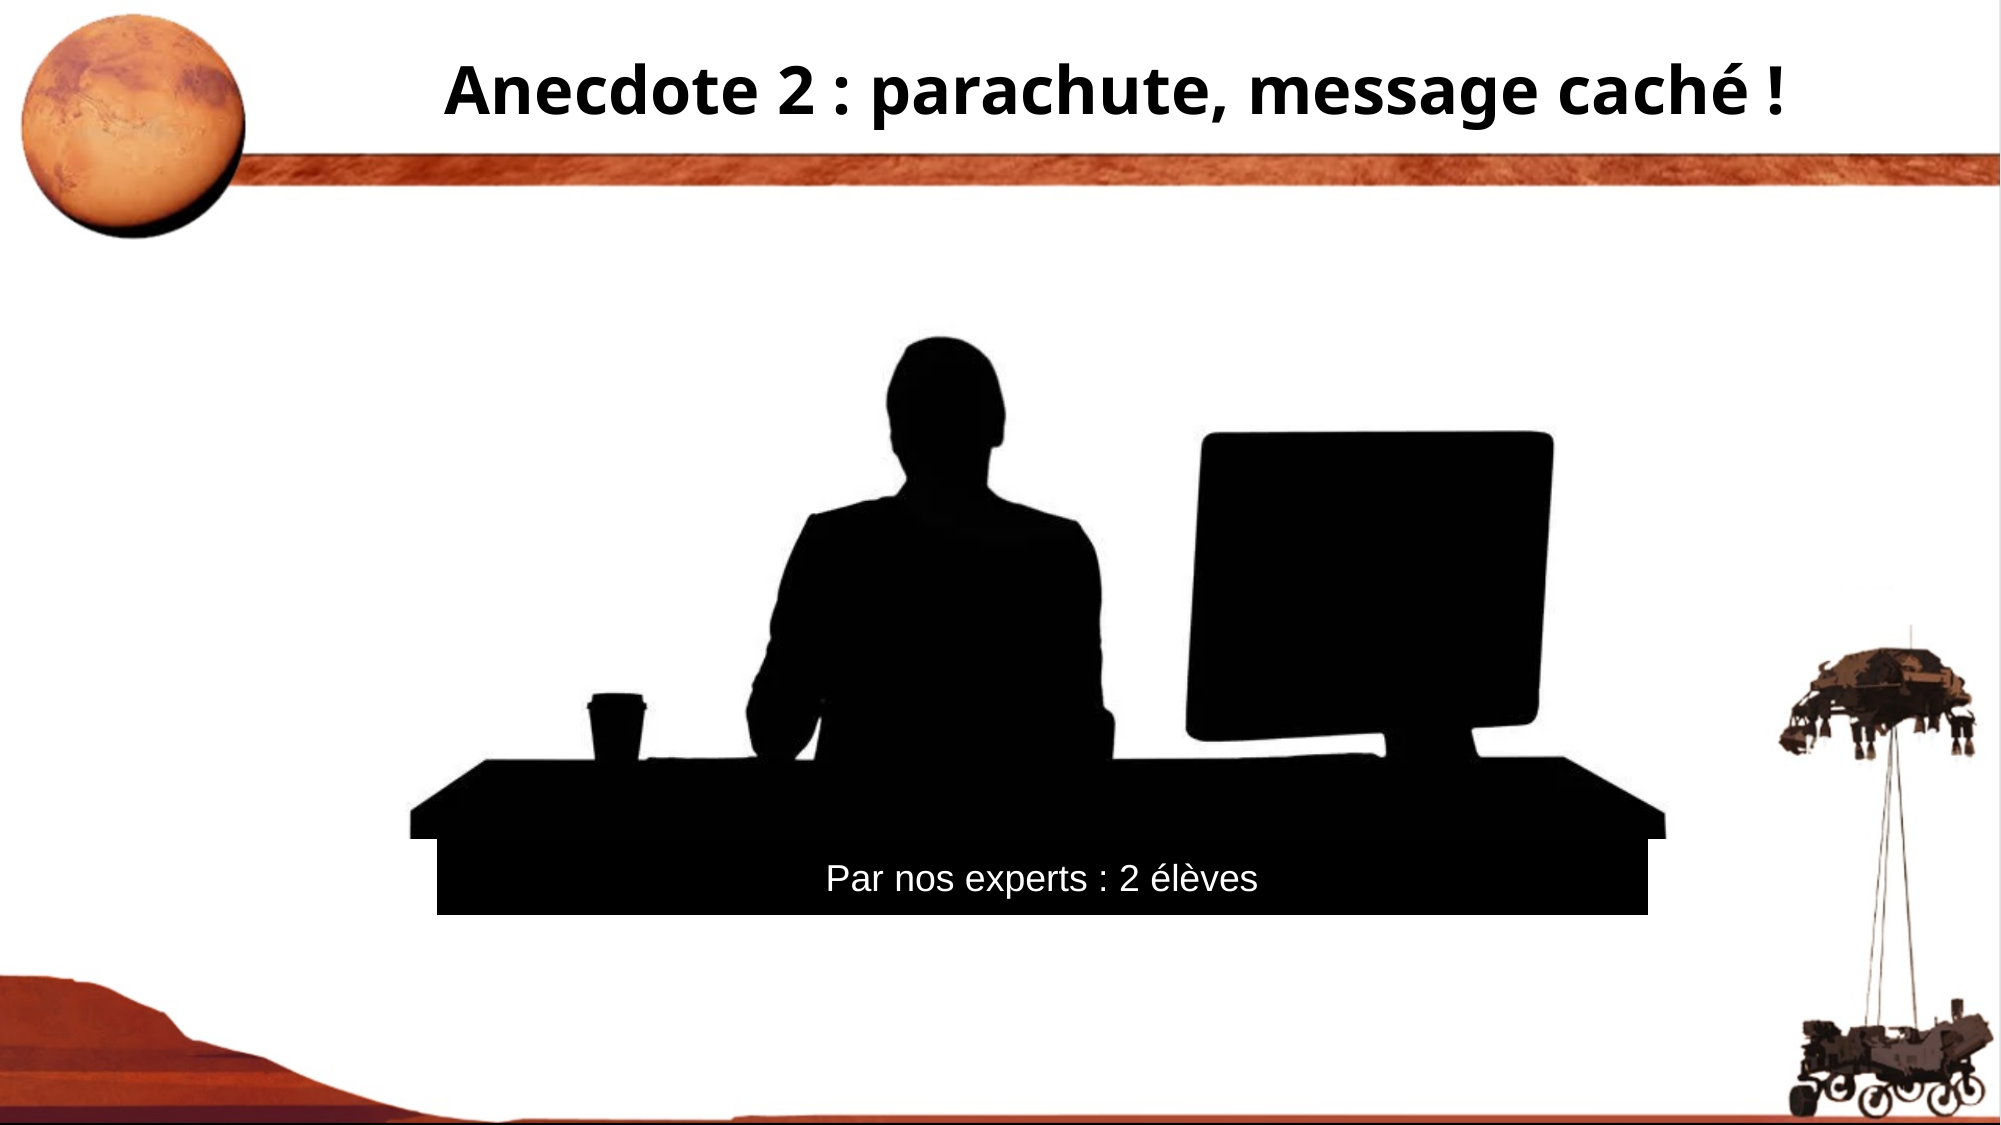

Anecdote 2 : parachute, message caché !
Par nos experts : 2 élèves